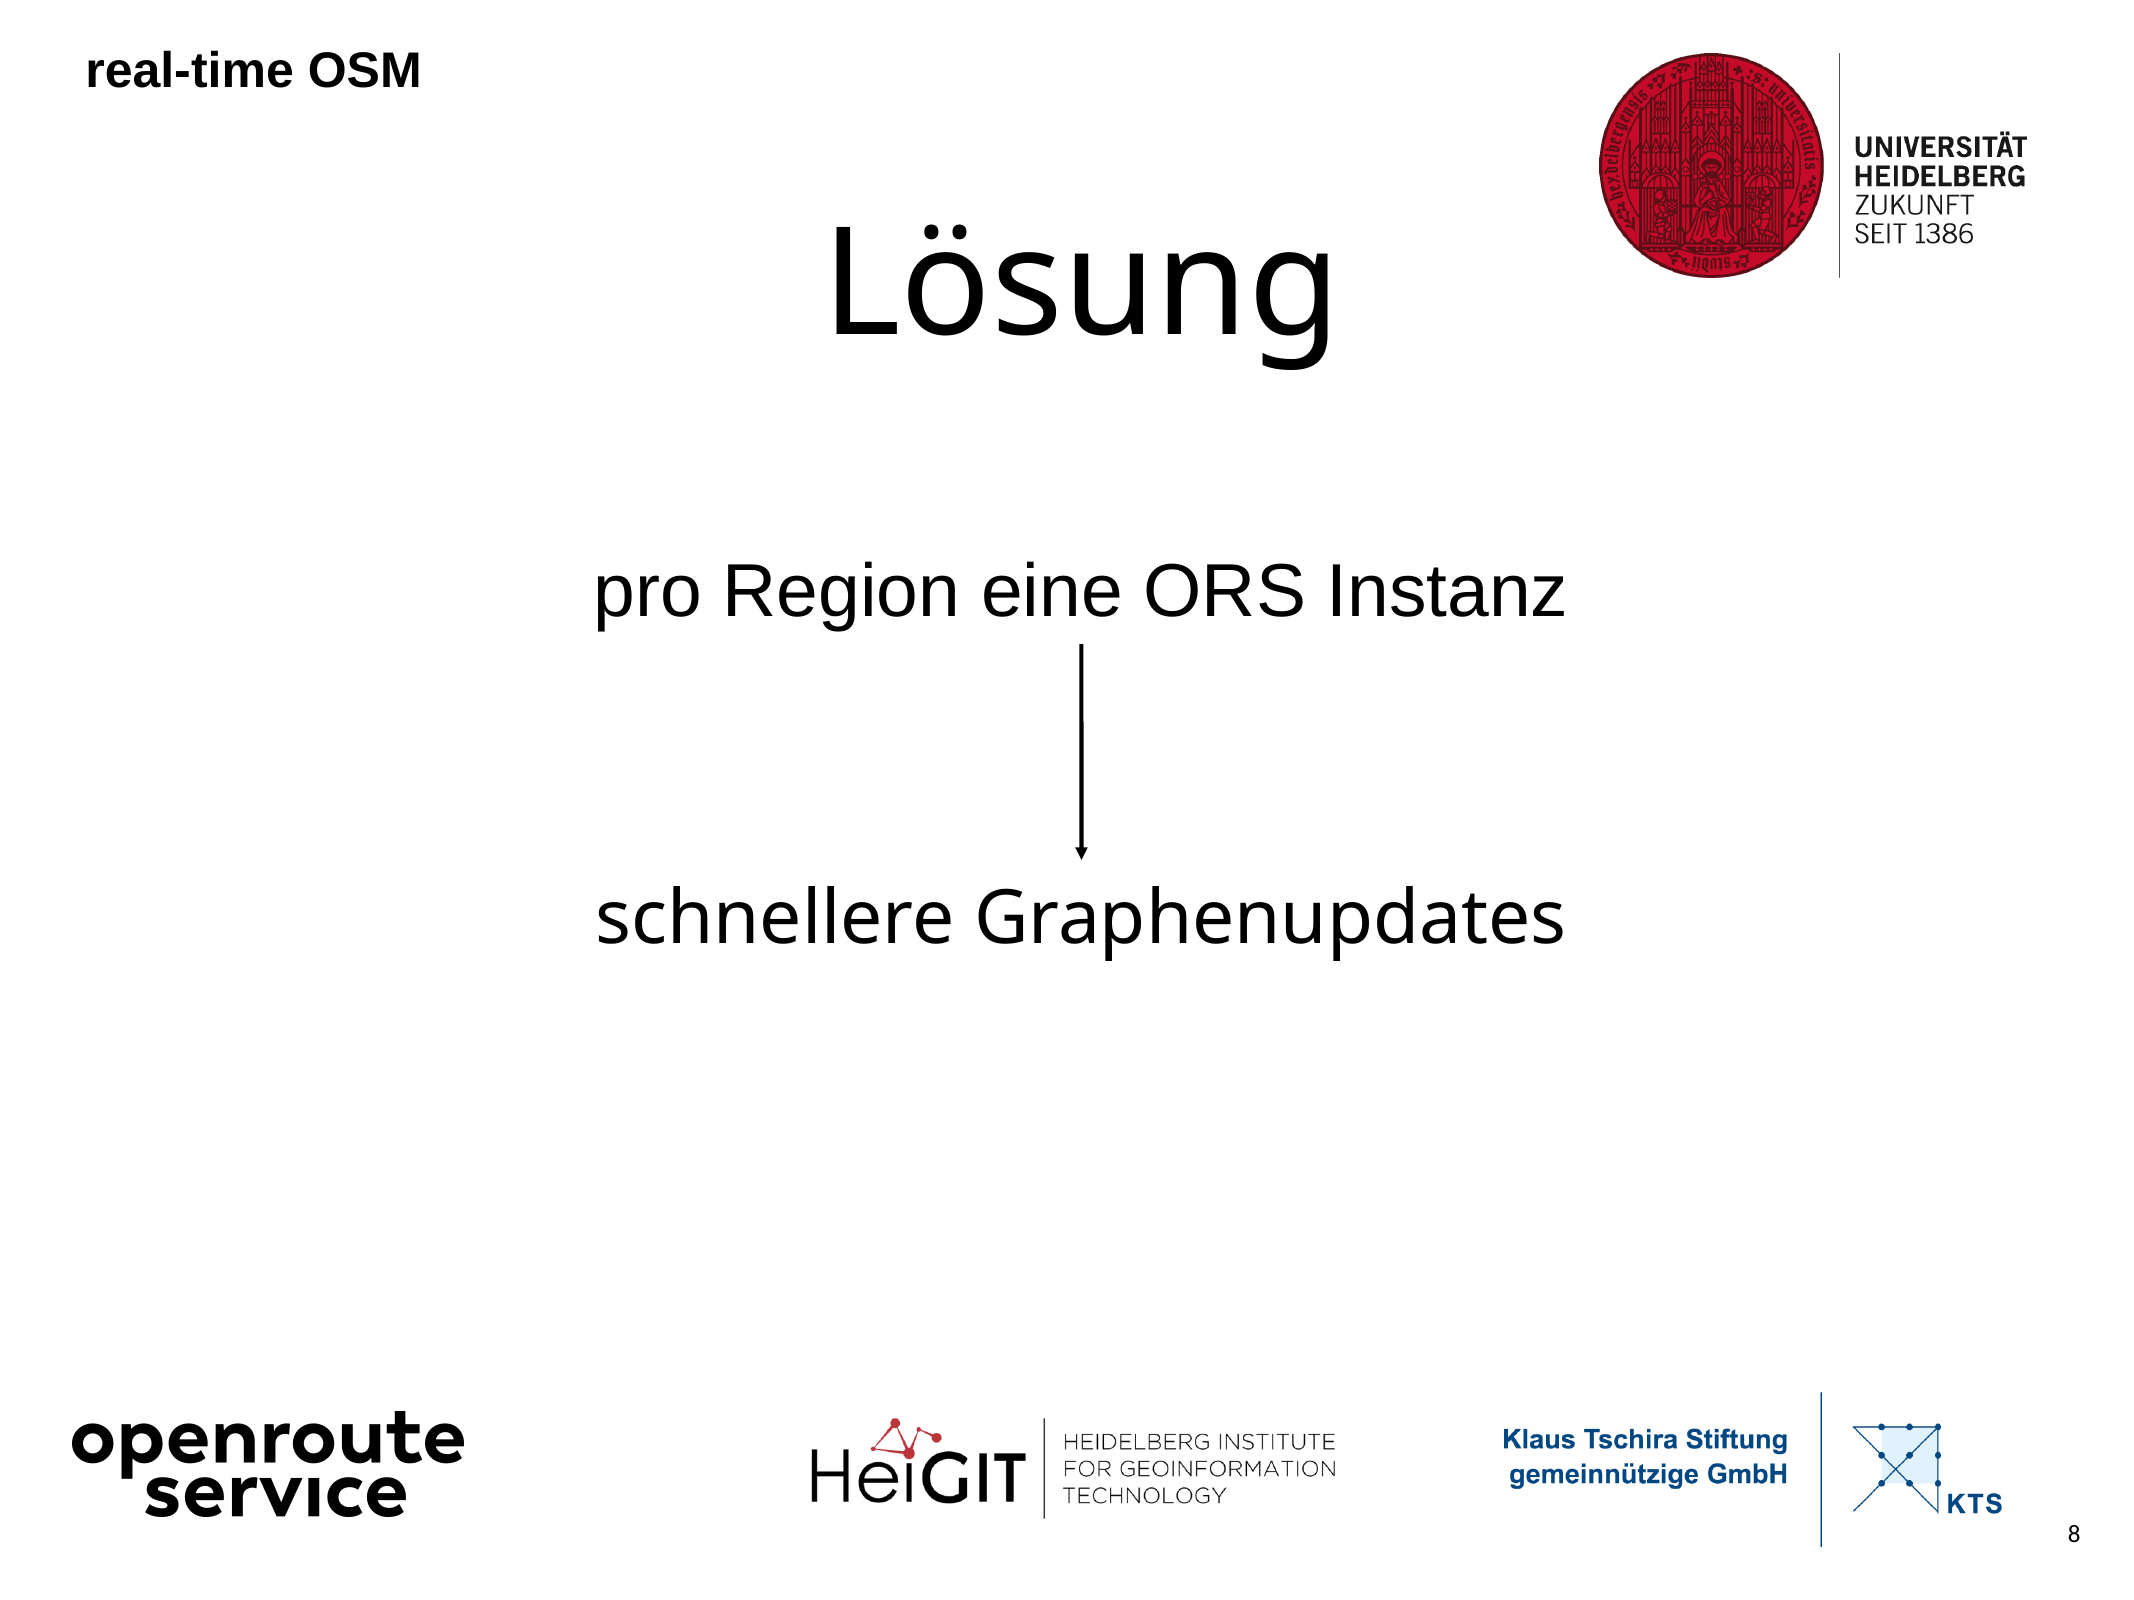

real-time OSM
Lösung
pro Region eine ORS Instanz
schnellere Graphenupdates
8